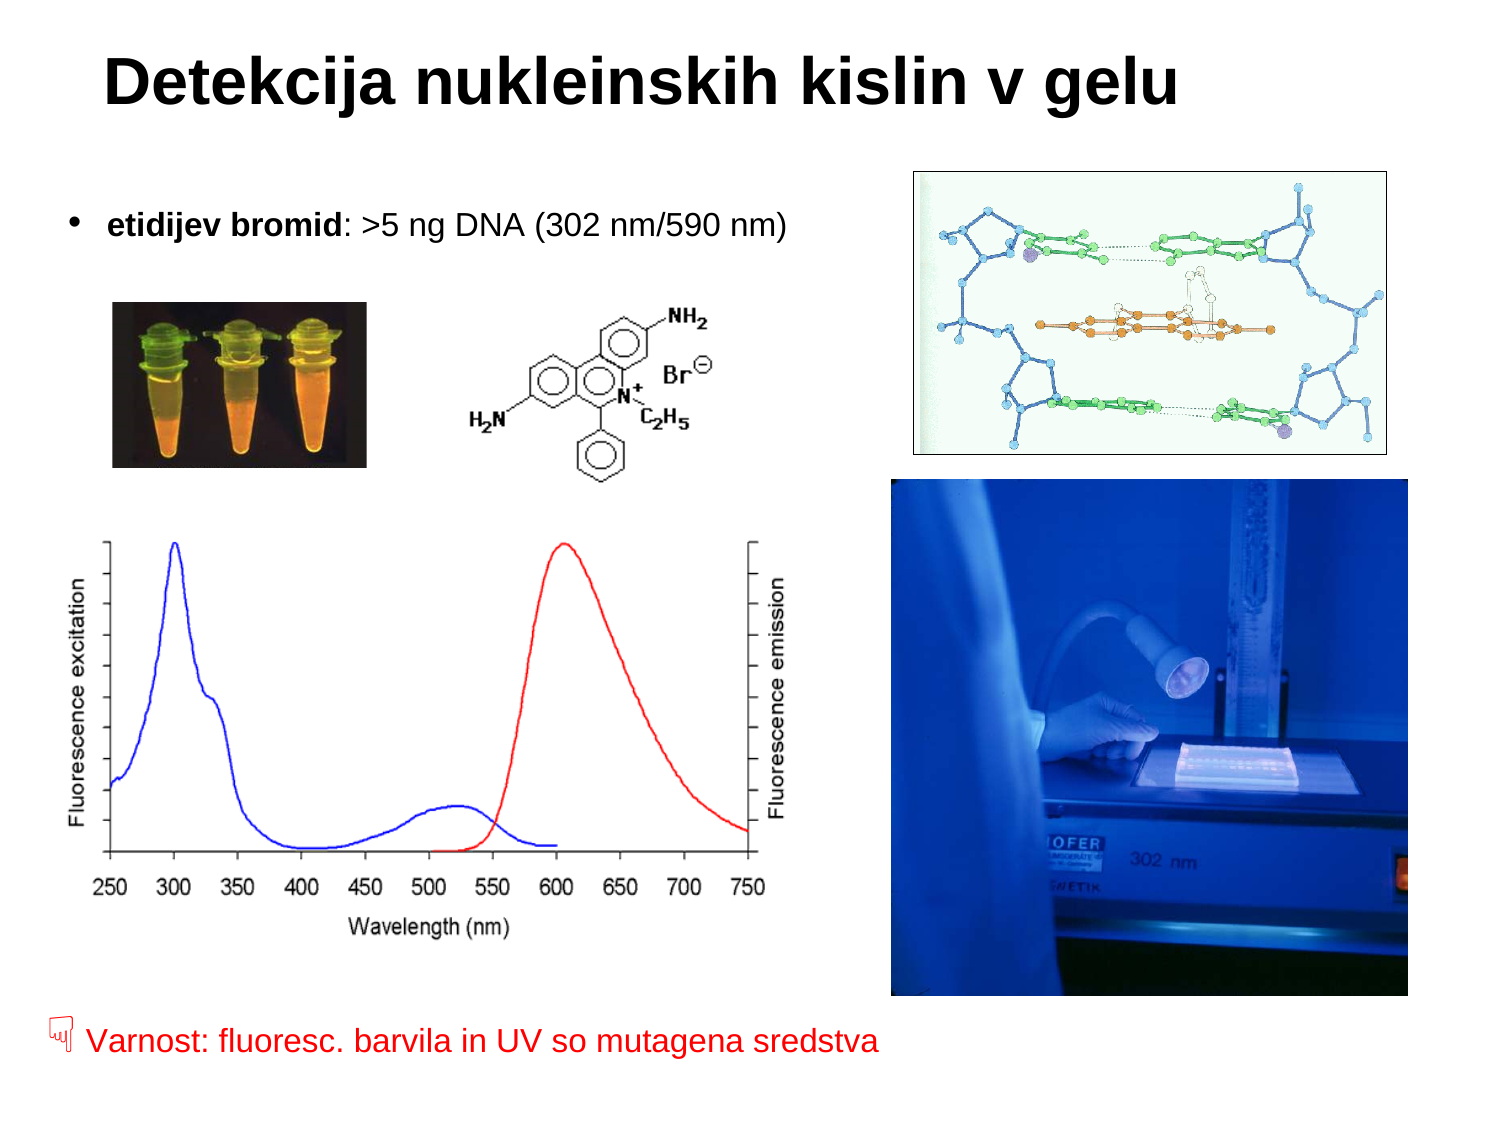

# Detekcija nukleinskih kislin v gelu
 etidijev bromid: >5 ng DNA (302 nm/590 nm)
 Varnost: fluoresc. barvila in UV so mutagena sredstva